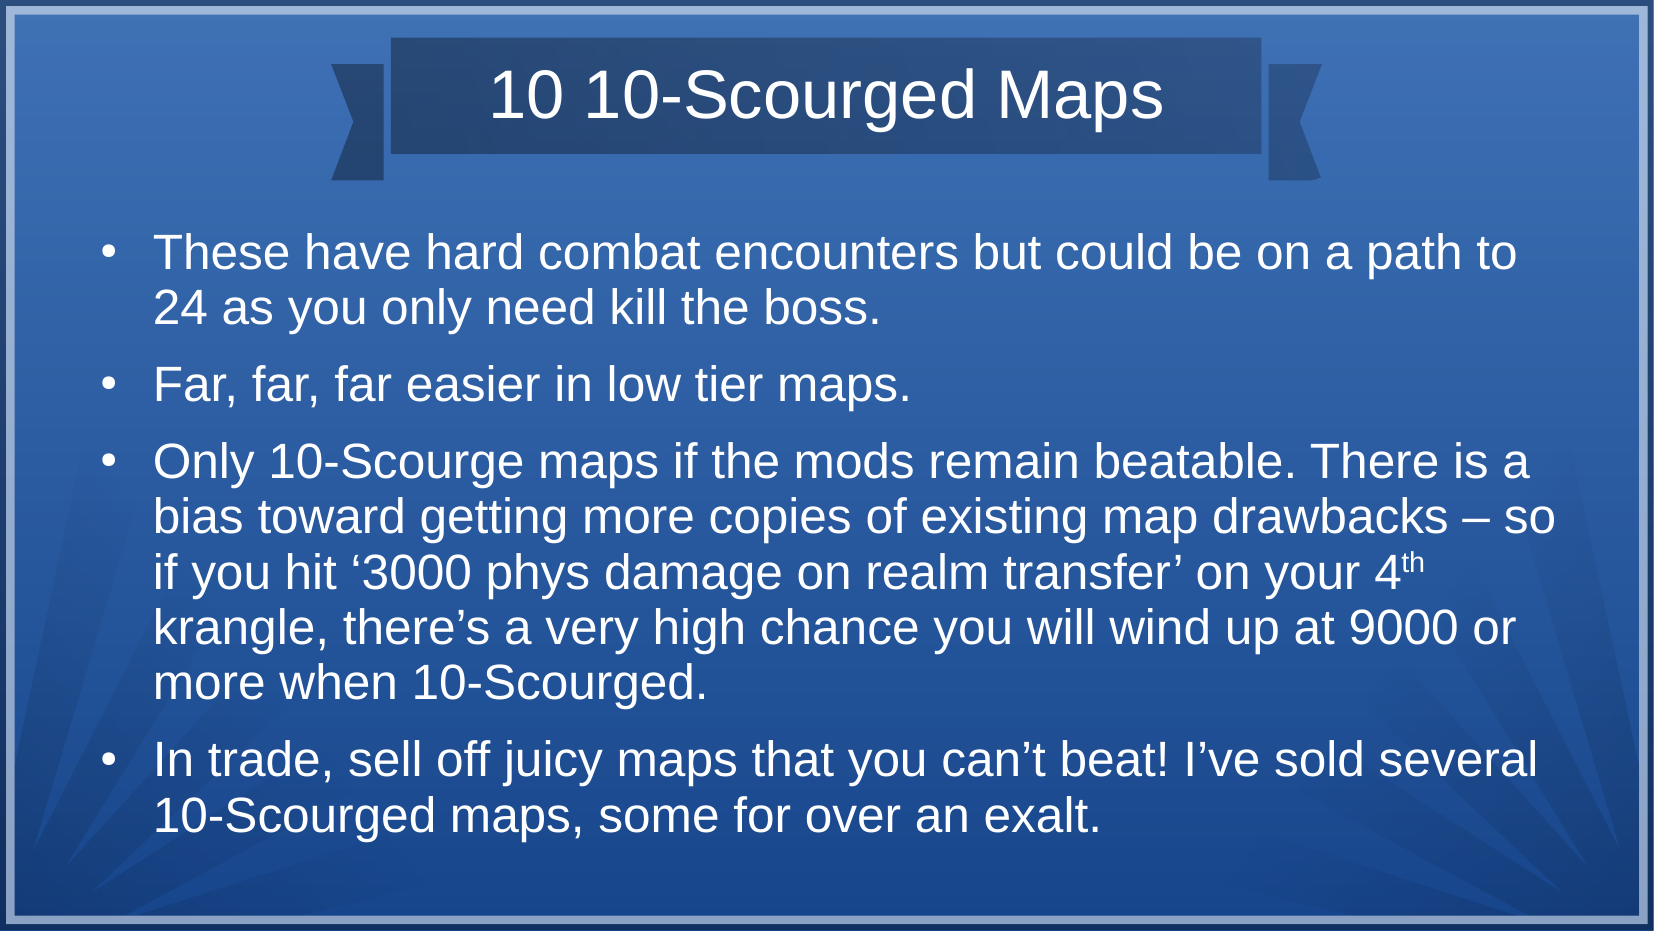

# 10 10-Scourged Maps
These have hard combat encounters but could be on a path to 24 as you only need kill the boss.
Far, far, far easier in low tier maps.
Only 10-Scourge maps if the mods remain beatable. There is a bias toward getting more copies of existing map drawbacks – so if you hit ‘3000 phys damage on realm transfer’ on your 4th krangle, there’s a very high chance you will wind up at 9000 or more when 10-Scourged.
In trade, sell off juicy maps that you can’t beat! I’ve sold several 10-Scourged maps, some for over an exalt.